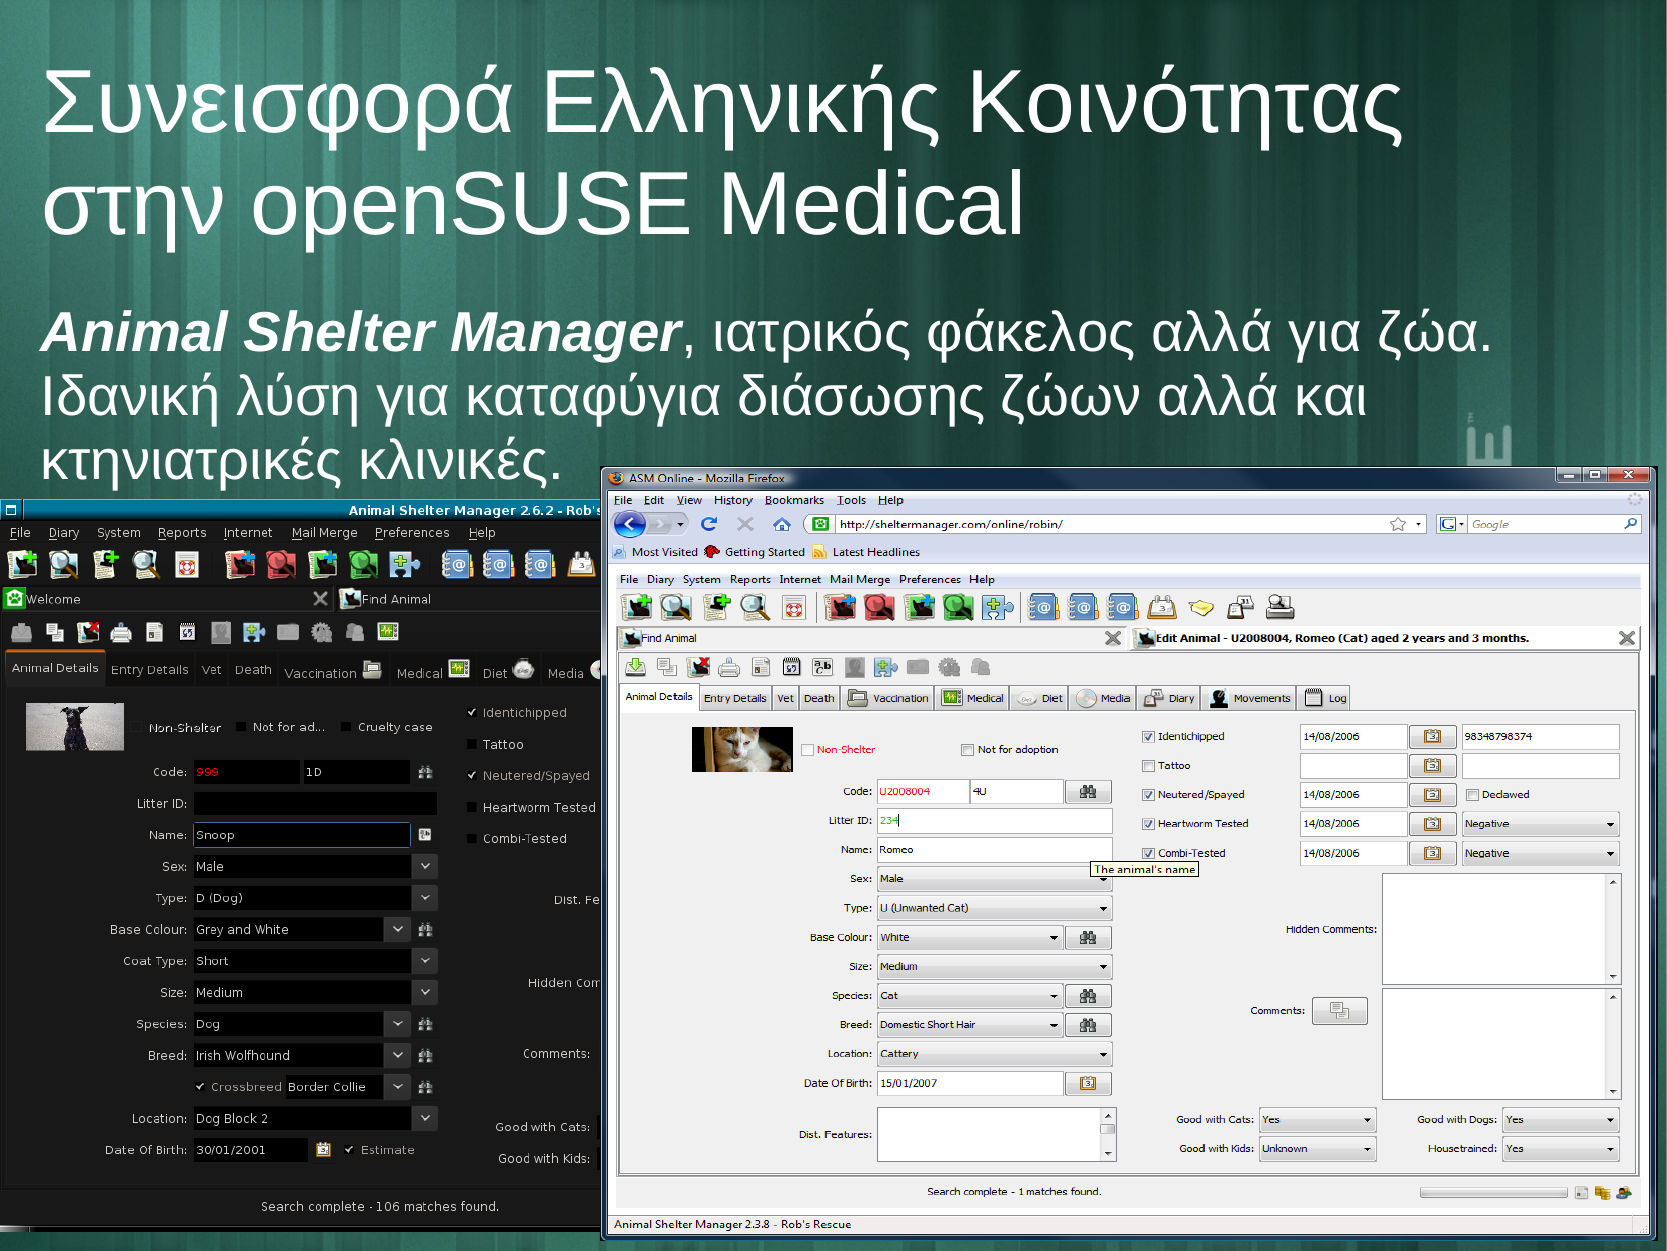

# Συνεισφορά Ελληνικής Κοινότητας  στην openSUSE Medical
Animal Shelter Manager, ιατρικός φάκελος αλλά για ζώα.
Ιδανική λύση για καταφύγια διάσωσης ζώων αλλά και κτηνιατρικές κλινικές.